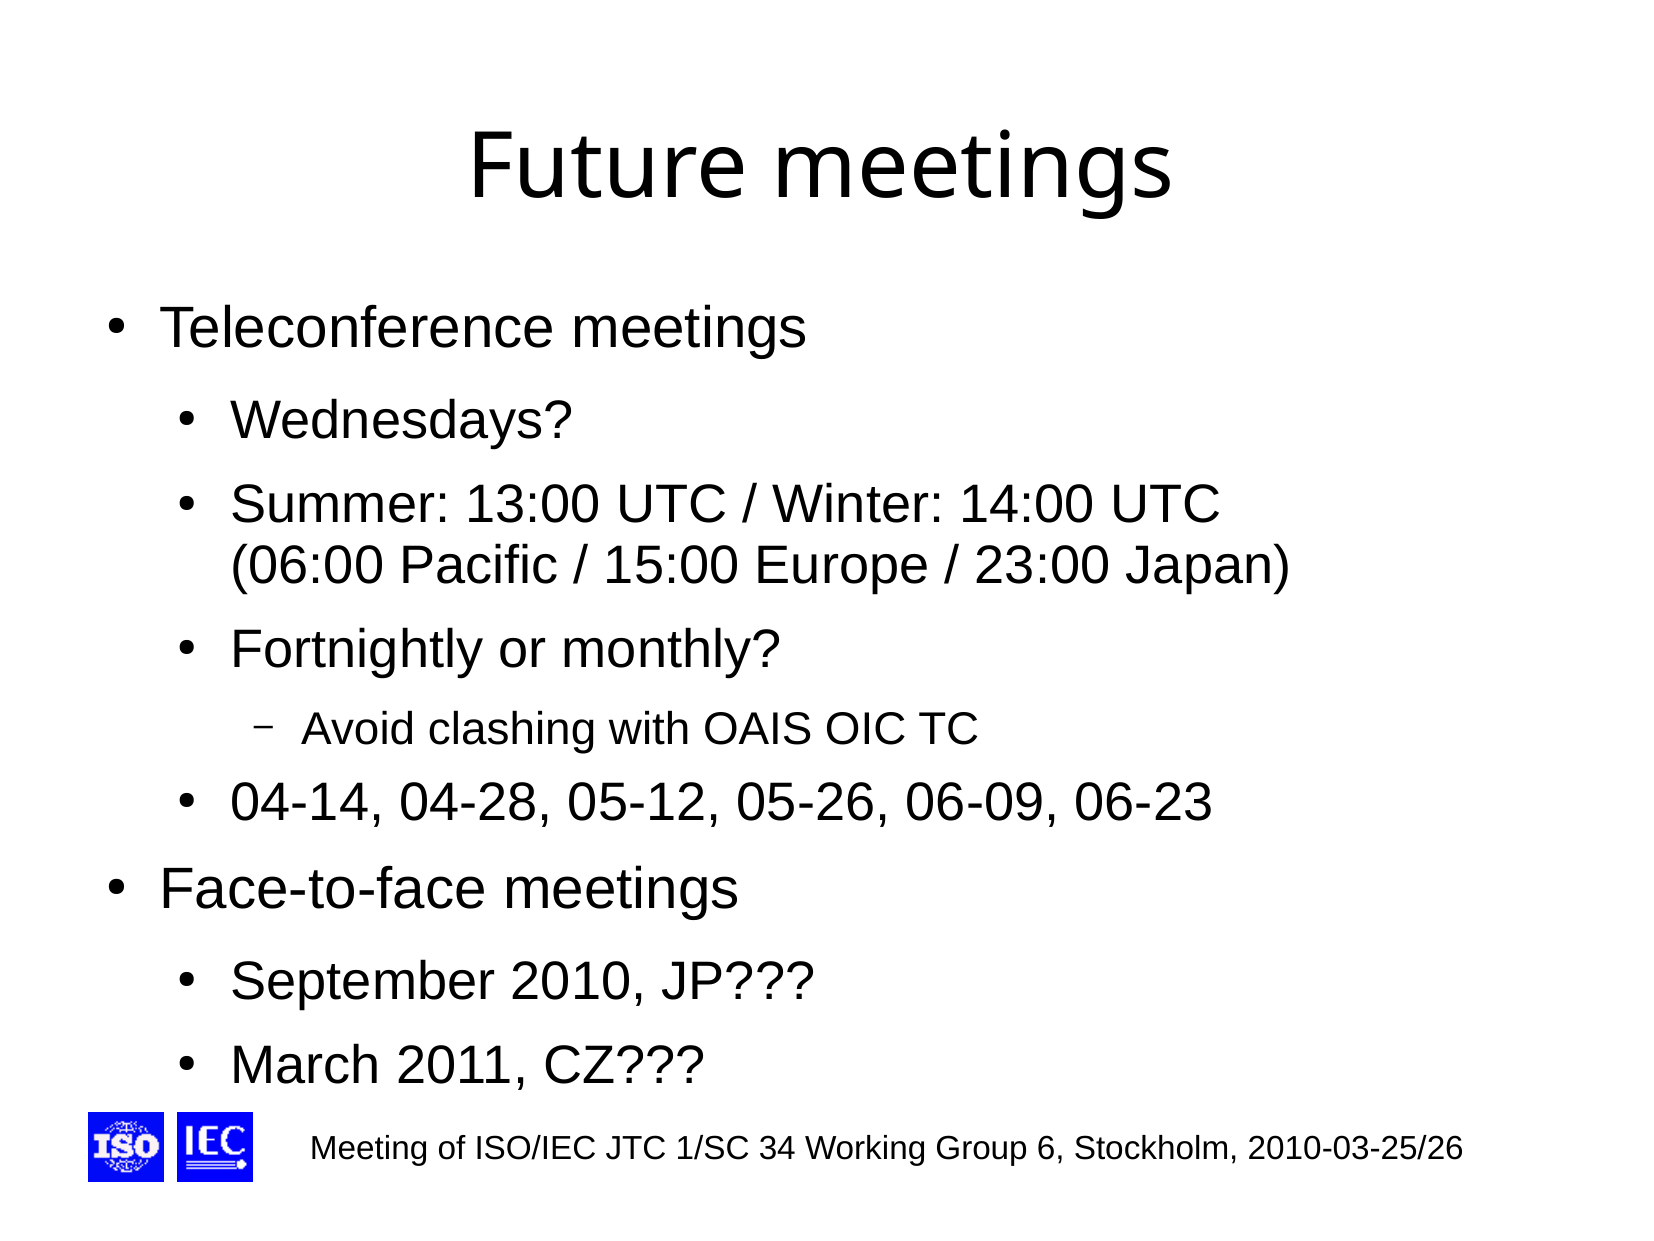

# Future meetings
Teleconference meetings
Wednesdays?
Summer: 13:00 UTC / Winter: 14:00 UTC
(06:00 Pacific / 15:00 Europe / 23:00 Japan)
Fortnightly or monthly?
Avoid clashing with OAIS OIC TC
04-14, 04-28, 05-12, 05-26, 06-09, 06-23
Face-to-face meetings
September 2010, JP???
March 2011, CZ???